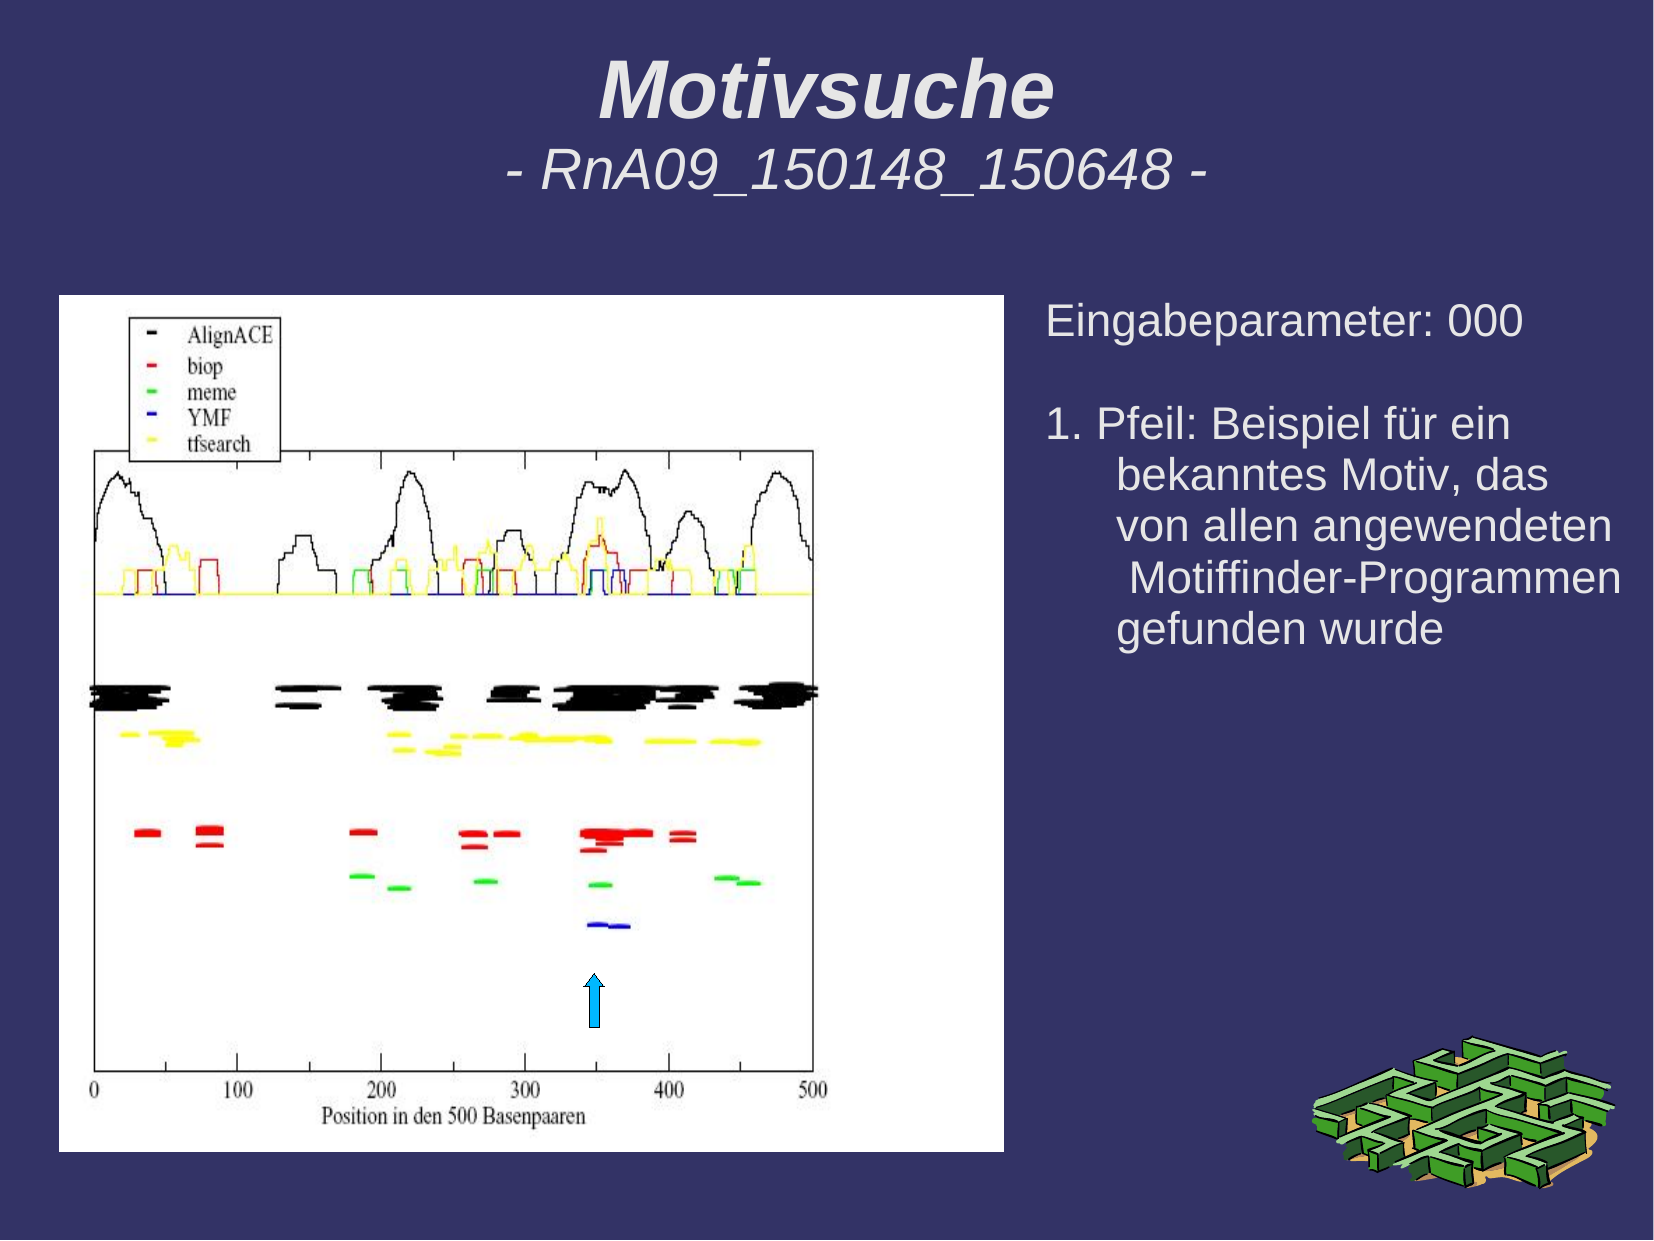

# Motivsuche - RnA09_150148_150648 -
Eingabeparameter: 000
1. Pfeil: Beispiel für ein bekanntes Motiv, das von allen angewendeten Motiffinder-Programmen gefunden wurde